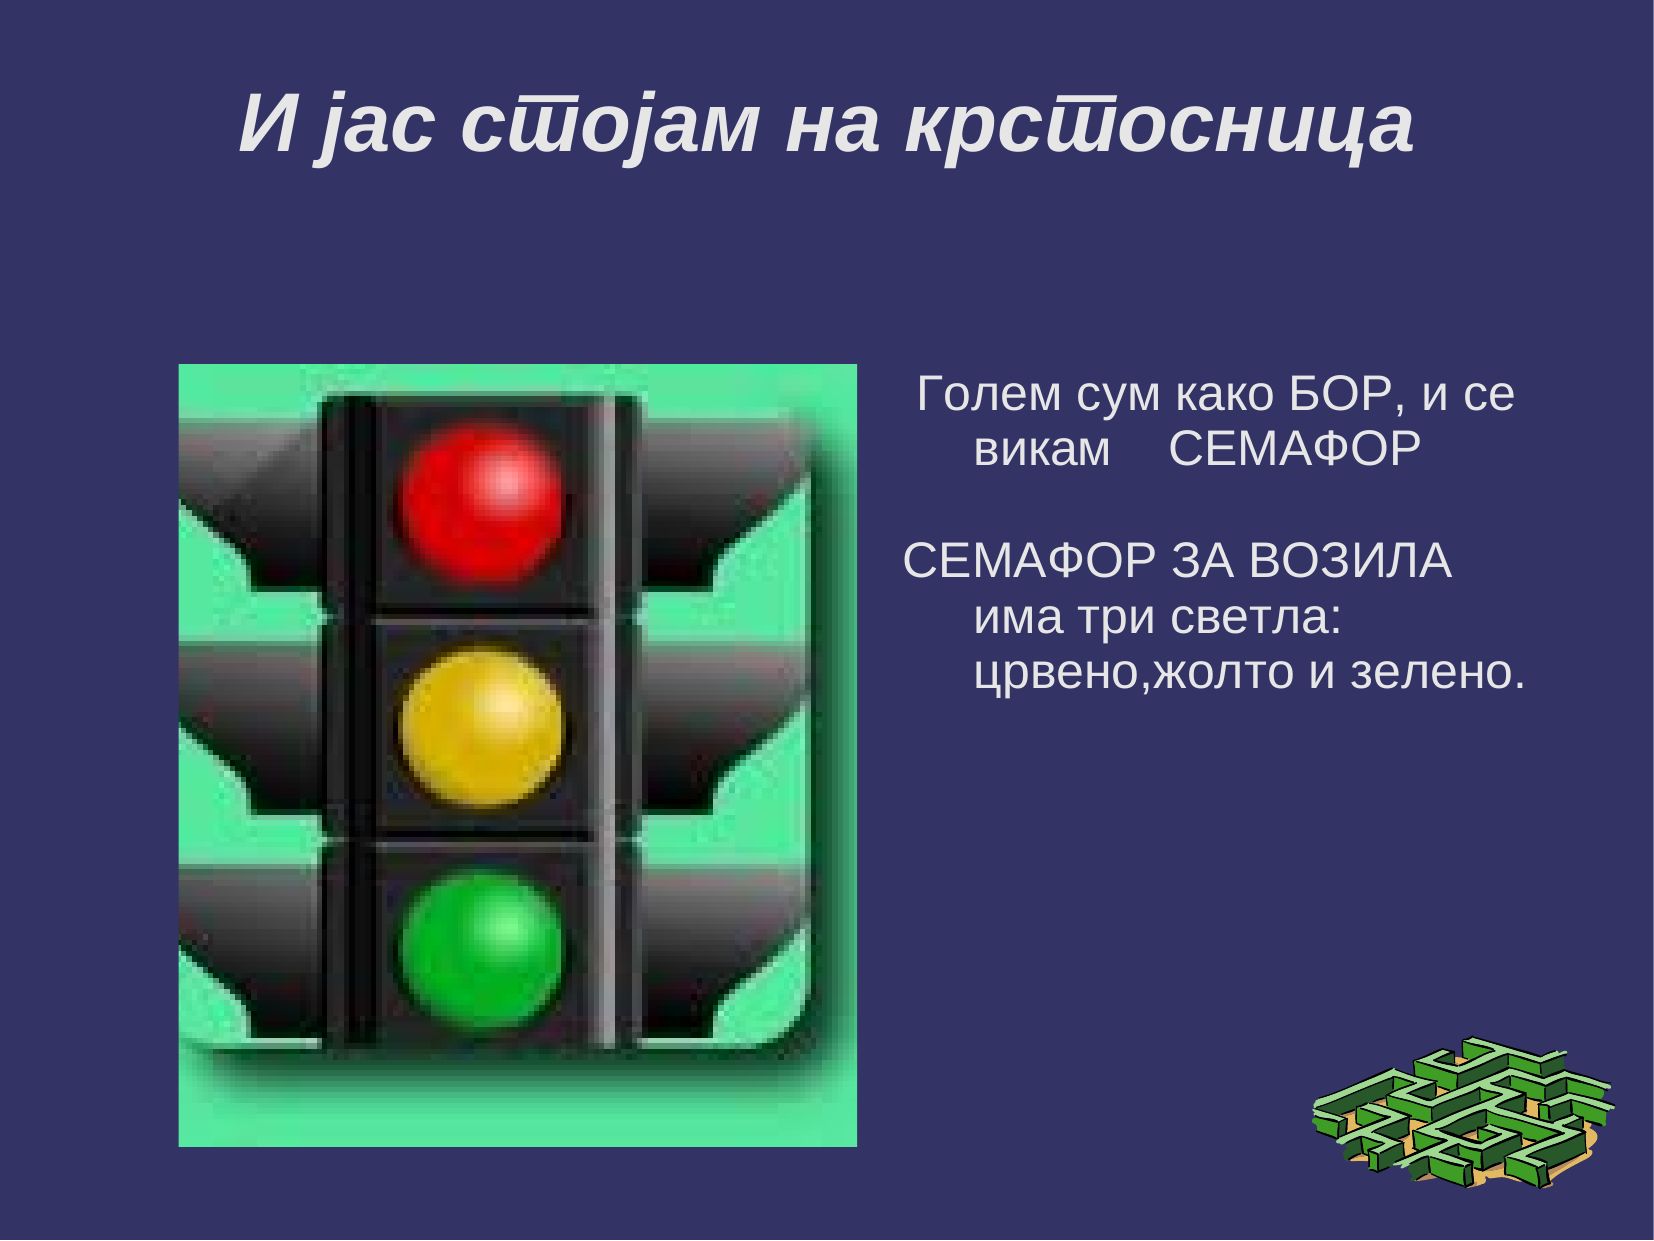

# И јас стојам на крстосница
 Голем сум како БОР, и се викам СЕМАФОР
СЕМАФОР ЗА ВОЗИЛА има три светла: црвено,жолто и зелено.